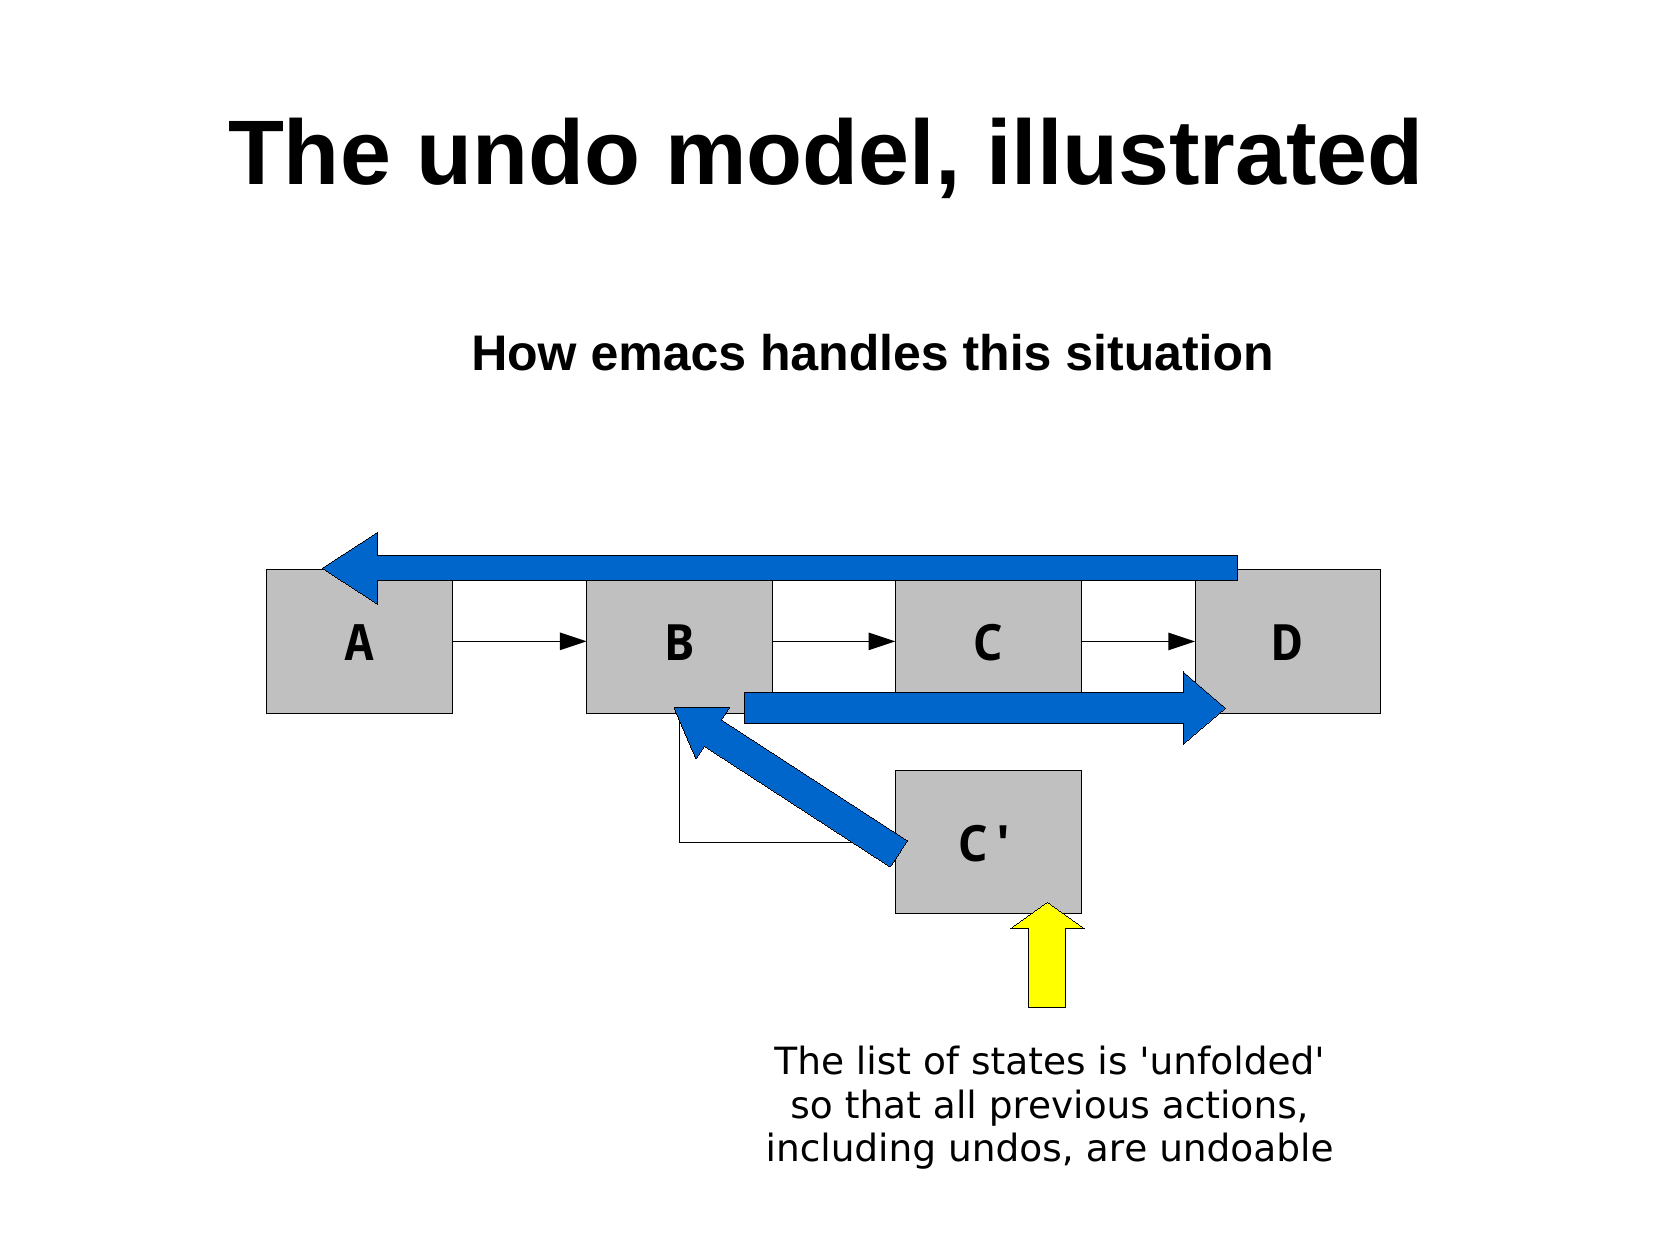

# The undo model, illustrated
How emacs handles this situation
A
B
C
D
C'
The list of states is 'unfolded' so that all previous actions, including undos, are undoable